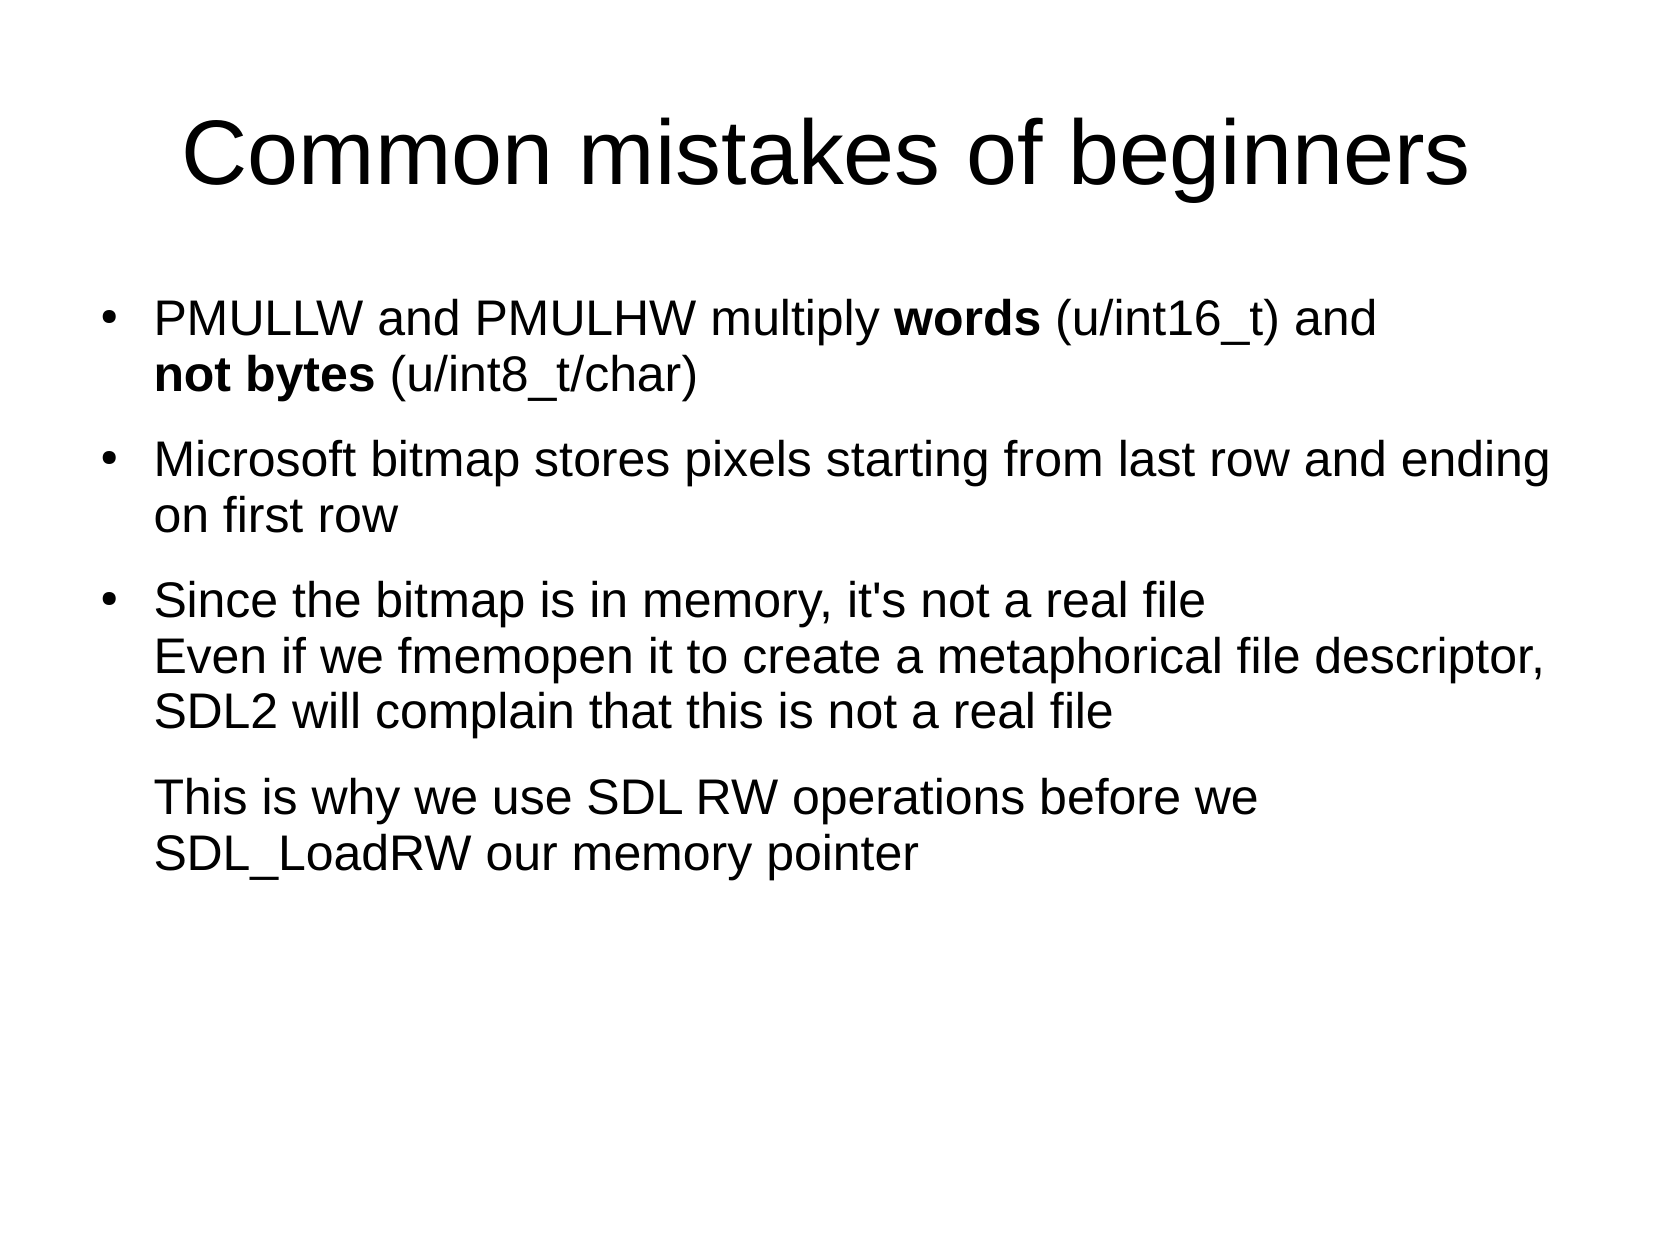

# Common mistakes of beginners
PMULLW and PMULHW multiply words (u/int16_t) and
not bytes (u/int8_t/char)
Microsoft bitmap stores pixels starting from last row and ending on first row
Since the bitmap is in memory, it's not a real file
Even if we fmemopen it to create a metaphorical file descriptor, SDL2 will complain that this is not a real file
This is why we use SDL RW operations before we SDL_LoadRW our memory pointer